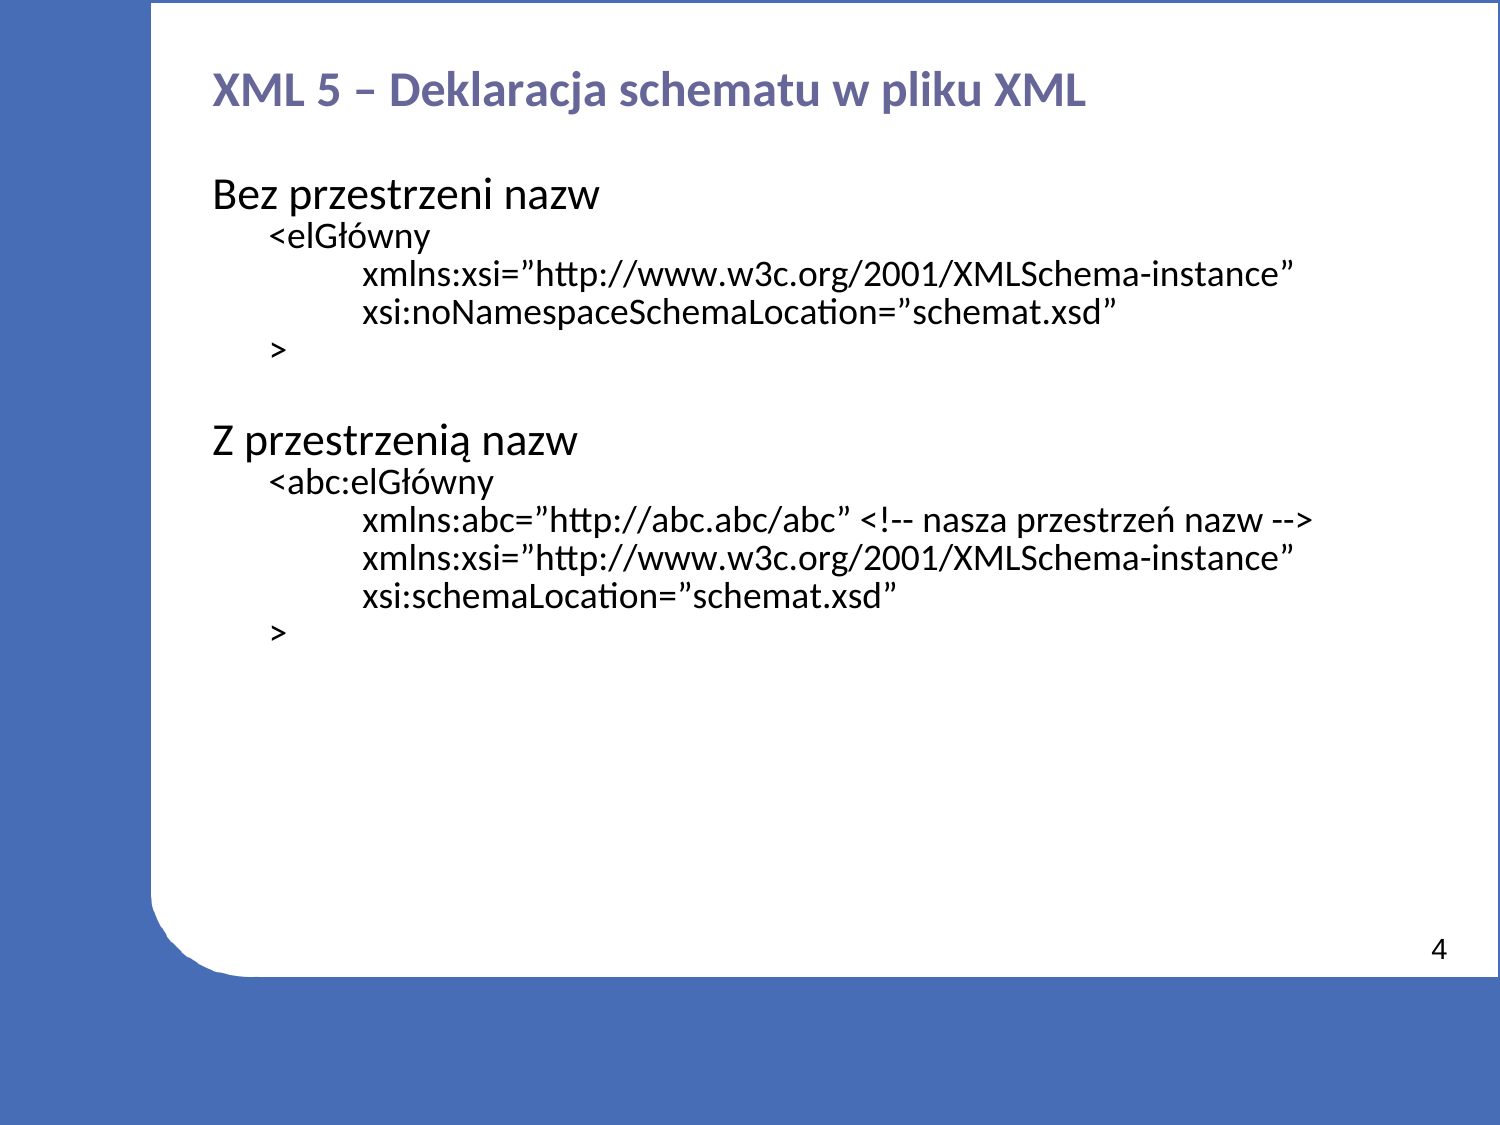

# XML 5 – Deklaracja schematu w pliku XML
Bez przestrzeni nazw
<elGłówny
	xmlns:xsi=”http://www.w3c.org/2001/XMLSchema-instance”
	xsi:noNamespaceSchemaLocation=”schemat.xsd”
>
Z przestrzenią nazw
<abc:elGłówny
	xmlns:abc=”http://abc.abc/abc” <!-- nasza przestrzeń nazw -->
	xmlns:xsi=”http://www.w3c.org/2001/XMLSchema-instance”
	xsi:schemaLocation=”schemat.xsd”
>
4